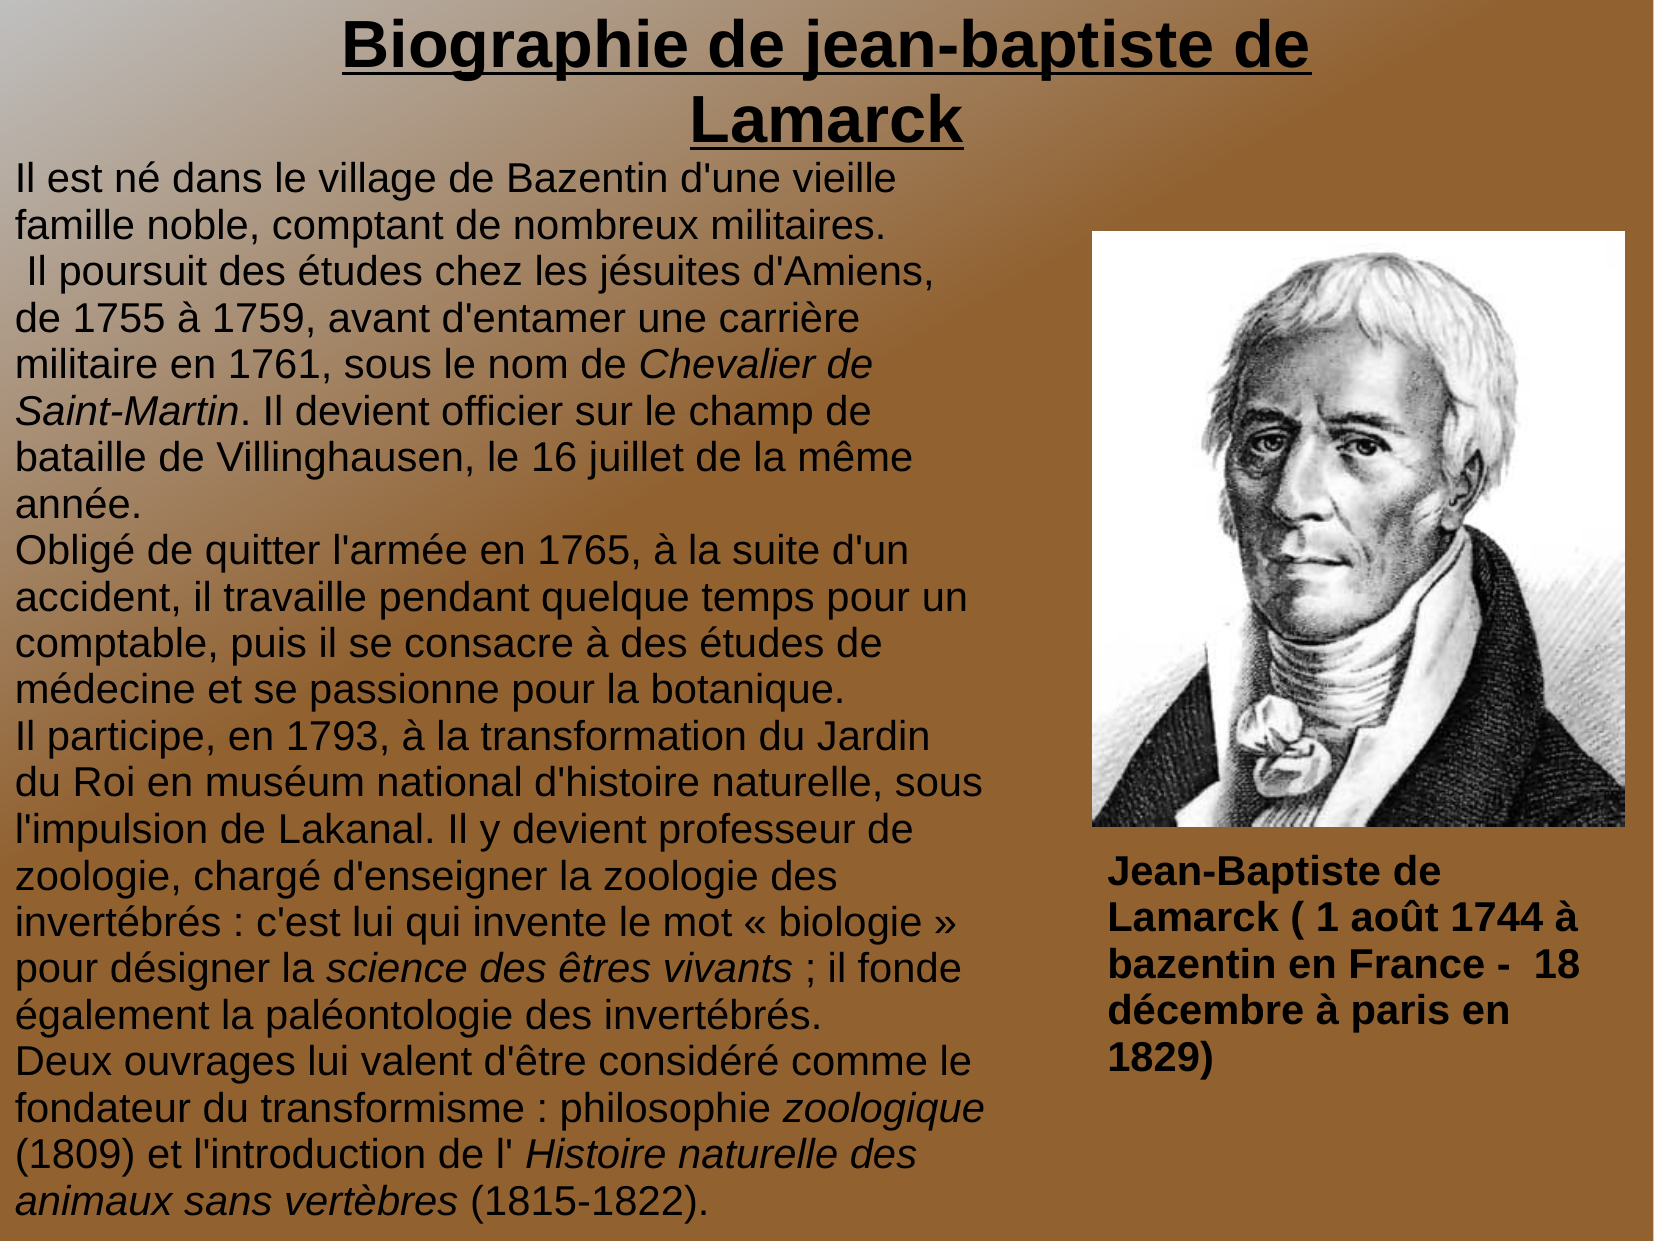

Biographie de jean-baptiste de Lamarck
Il est né dans le village de Bazentin d'une vieille famille noble, comptant de nombreux militaires.
 Il poursuit des études chez les jésuites d'Amiens, de 1755 à 1759, avant d'entamer une carrière militaire en 1761, sous le nom de Chevalier de Saint-Martin. Il devient officier sur le champ de bataille de Villinghausen, le 16 juillet de la même année.
Obligé de quitter l'armée en 1765, à la suite d'un accident, il travaille pendant quelque temps pour un comptable, puis il se consacre à des études de médecine et se passionne pour la botanique.
Il participe, en 1793, à la transformation du Jardin du Roi en muséum national d'histoire naturelle, sous l'impulsion de Lakanal. Il y devient professeur de zoologie, chargé d'enseigner la zoologie des invertébrés : c'est lui qui invente le mot « biologie » pour désigner la science des êtres vivants ; il fonde également la paléontologie des invertébrés.
Deux ouvrages lui valent d'être considéré comme le fondateur du transformisme : philosophie zoologique (1809) et l'introduction de l' Histoire naturelle des animaux sans vertèbres (1815-1822).
Jean-Baptiste de Lamarck ( 1 août 1744 à bazentin en France - 18 décembre à paris en 1829)